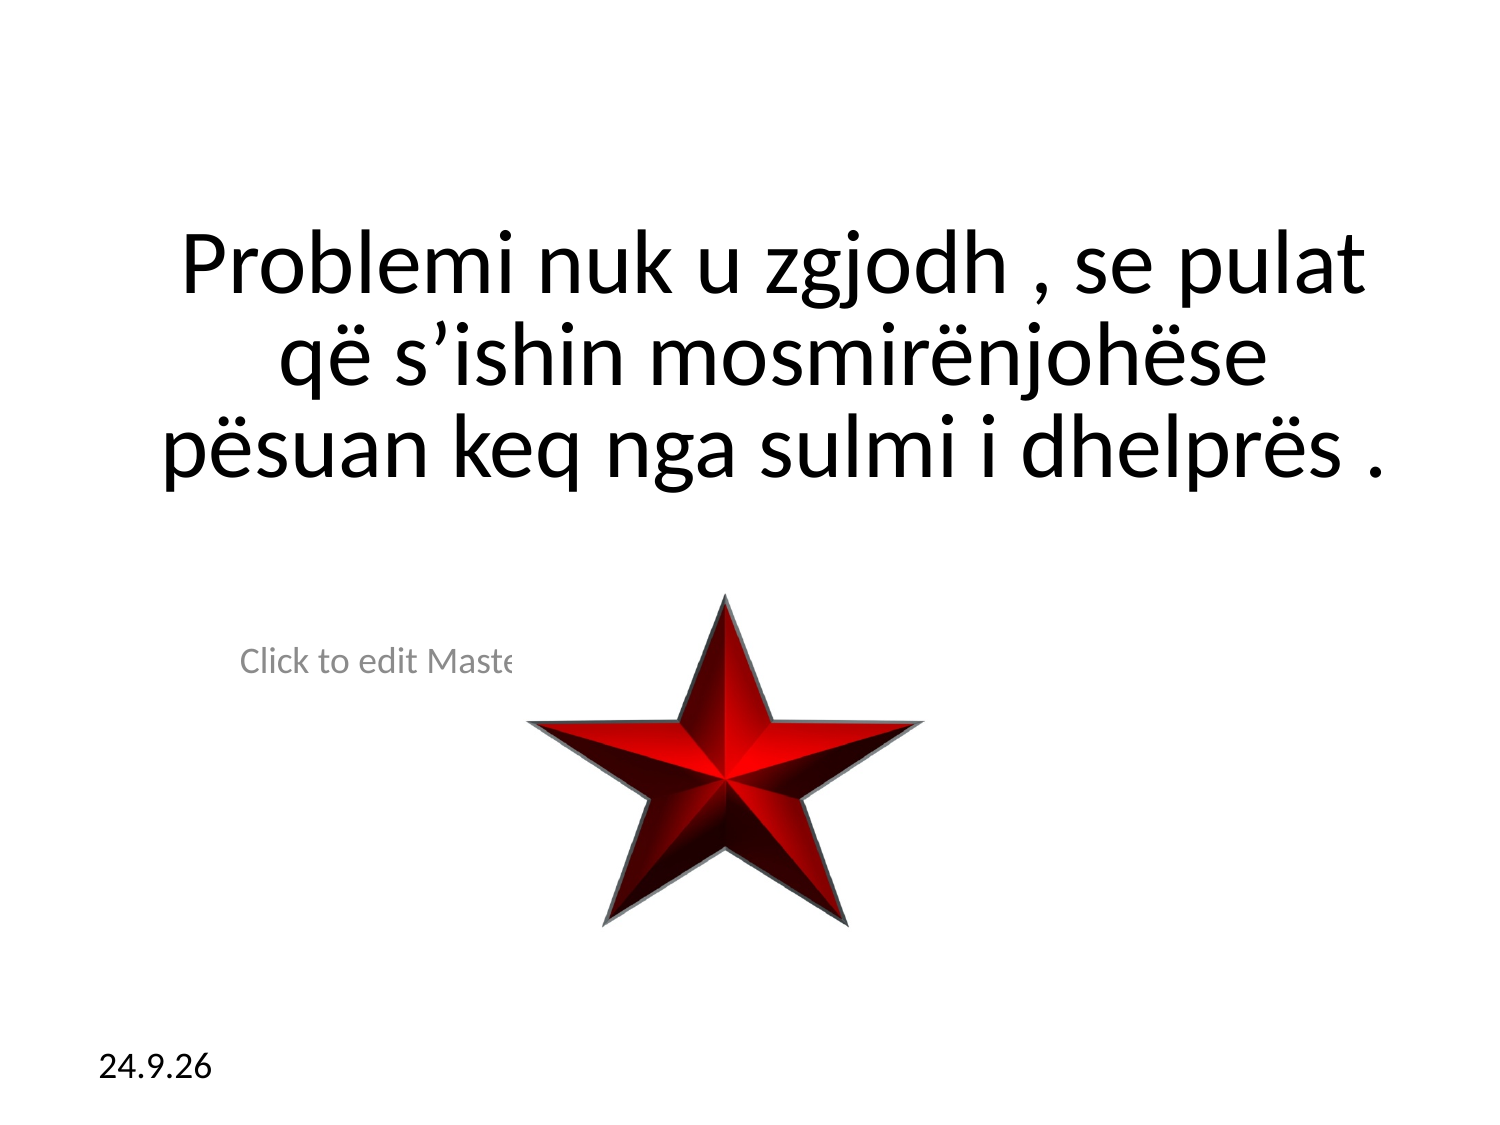

# Problemi nuk u zgjodh , se pulat që s’ishin mosmirënjohëse pësuan keq nga sulmi i dhelprës .